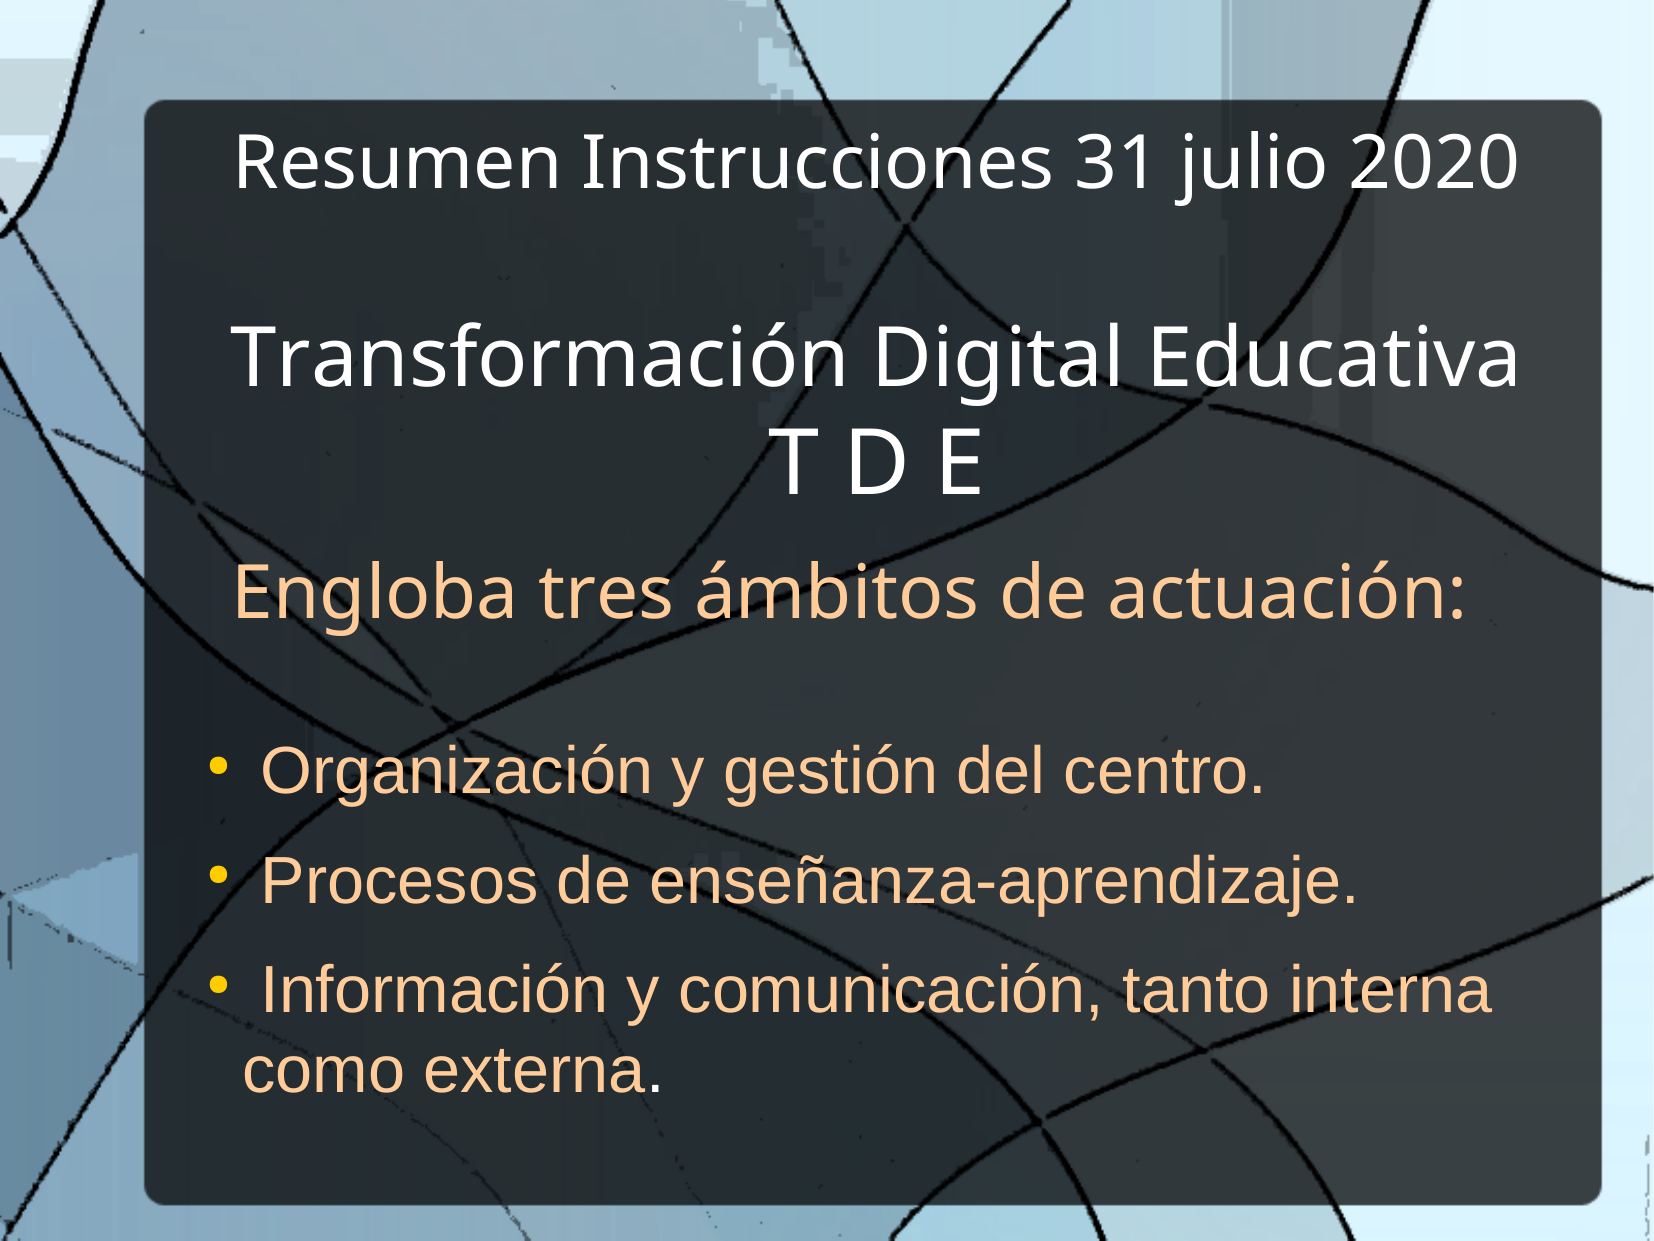

# Resumen Instrucciones 31 julio 2020 Transformación Digital Educativa T D E
Engloba tres ámbitos de actuación:
 Organización y gestión del centro.
 Procesos de enseñanza-aprendizaje.
 Información y comunicación, tanto interna como externa.